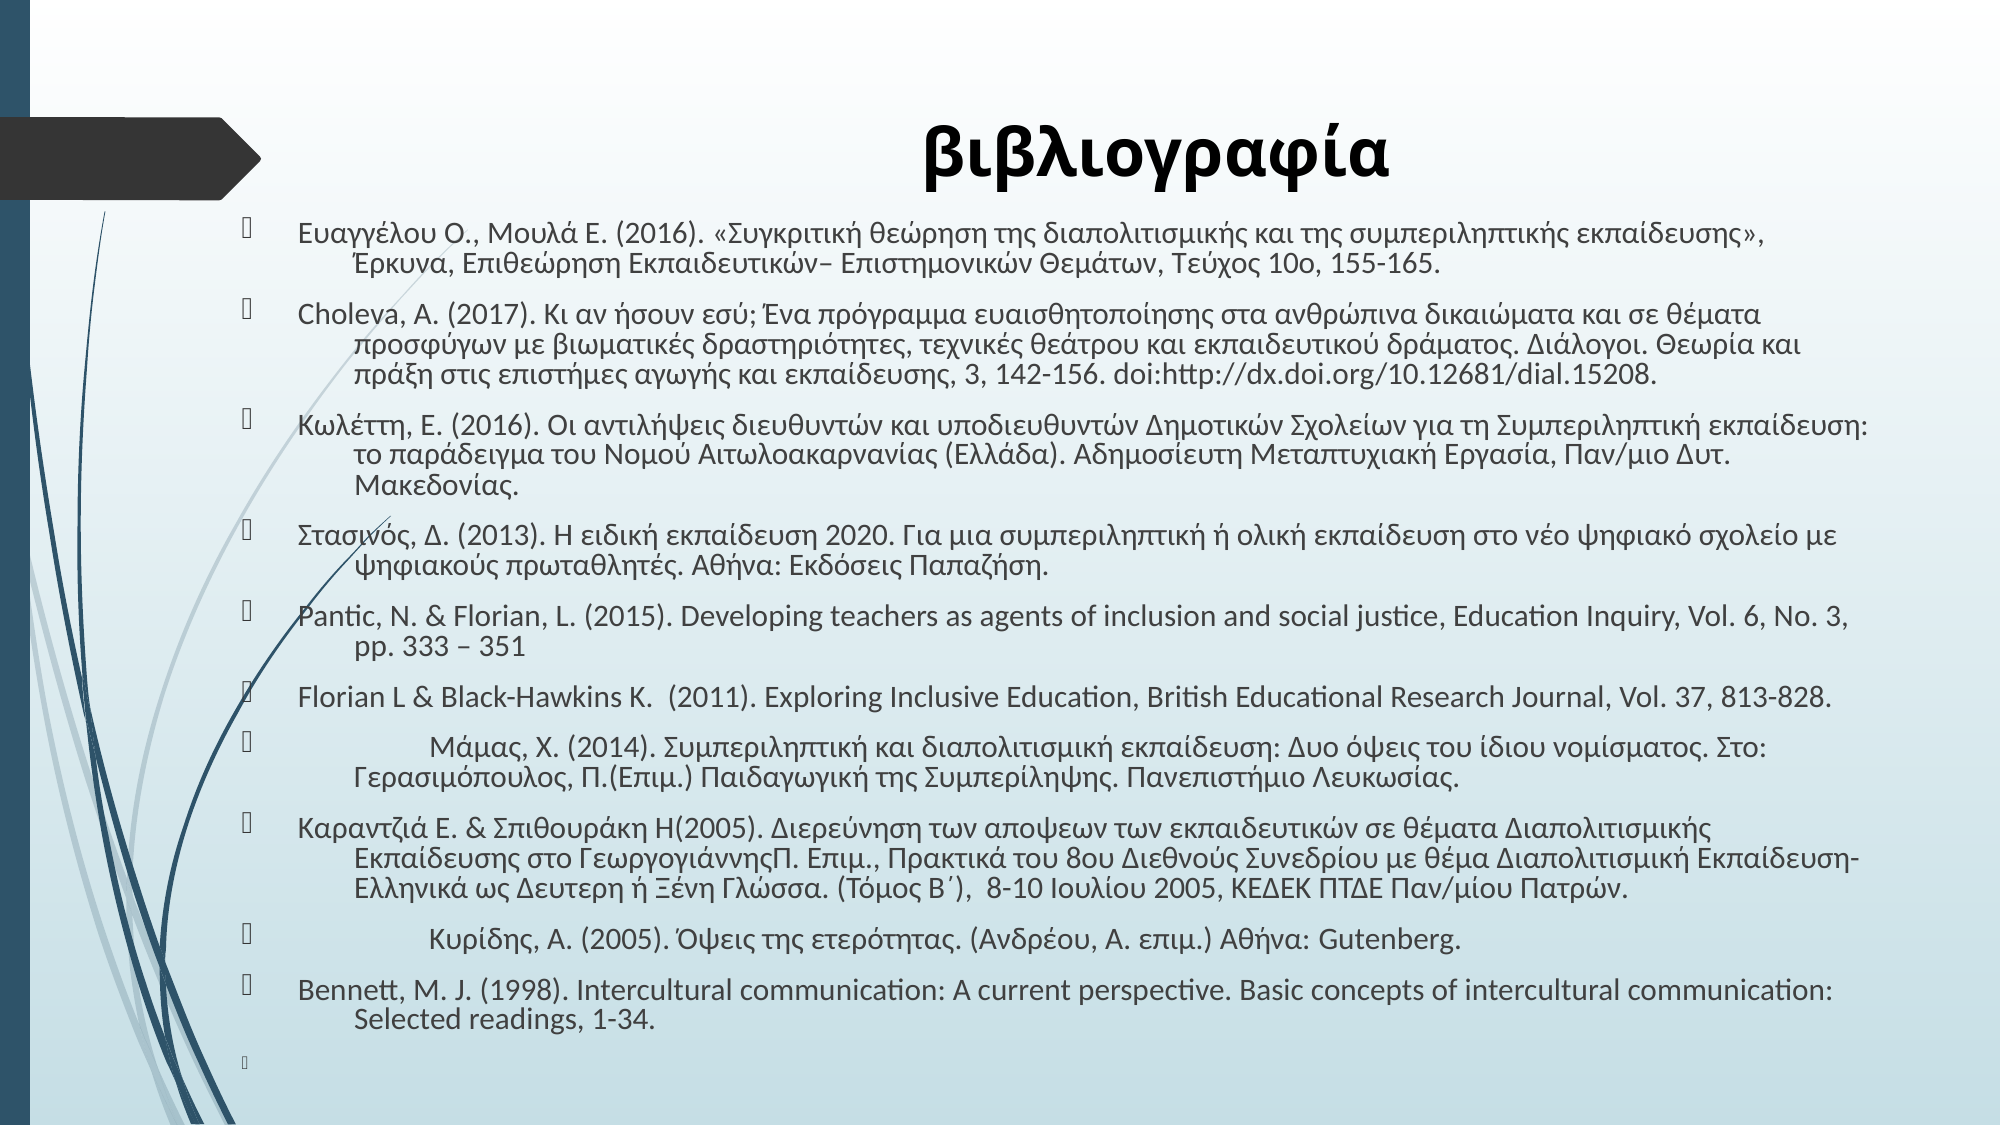

# βιβλιογραφία
Ευαγγέλου Ο., Μουλά Ε. (2016). «Συγκριτική θεώρηση της διαπολιτισμικής και της συμπεριληπτικής εκπαίδευσης», Έρκυνα, Επιθεώρηση Εκπαιδευτικών– Επιστημονικών Θεμάτων, Τεύχος 10ο, 155-165.
Choleva, A. (2017). Κι αν ήσουν εσύ; Ένα πρόγραμμα ευαισθητοποίησης στα ανθρώπινα δικαιώματα και σε θέματα προσφύγων με βιωματικές δραστηριότητες, τεχνικές θεάτρου και εκπαιδευτικού δράματος. Διάλογοι. Θεωρία και πράξη στις επιστήμες αγωγής και εκπαίδευσης, 3, 142-156. doi:http://dx.doi.org/10.12681/dial.15208.
Κωλέττη, Ε. (2016). Οι αντιλήψεις διευθυντών και υποδιευθυντών Δημοτικών Σχολείων για τη Συμπεριληπτική εκπαίδευση: το παράδειγμα του Νομού Αιτωλοακαρνανίας (Ελλάδα). Αδημοσίευτη Μεταπτυχιακή Εργασία, Παν/μιο Δυτ. Μακεδονίας.
Στασινός, Δ. (2013). Η ειδική εκπαίδευση 2020. Για μια συμπεριληπτική ή ολική εκπαίδευση στο νέο ψηφιακό σχολείο με ψηφιακούς πρωταθλητές. Αθήνα: Εκδόσεις Παπαζήση.
Pantic, N. & Florian, L. (2015). Developing teachers as agents of inclusion and social justice, Education Inquiry, Vol. 6, No. 3, pp. 333 – 351
Florian L & Black-Hawkins K. (2011). Exploring Inclusive Education, British Educational Research Journal, Vol. 37, 813-828.
	Μάμας, Χ. (2014). Συμπεριληπτική και διαπολιτισμική εκπαίδευση: Δυο όψεις του ίδιου νομίσματος. Στο: Γερασιμόπουλος, Π.(Επιμ.) Παιδαγωγική της Συμπερίληψης. Πανεπιστήμιο Λευκωσίας.
Καραντζιά Ε. & Σπιθουράκη Η(2005). Διερεύνηση των αποψεων των εκπαιδευτικών σε θέματα Διαπολιτισμικής Εκπαίδευσης στο ΓεωργογιάννηςΠ. Επιμ., Πρακτικά του 8ου Διεθνούς Συνεδρίου με θέμα Διαπολιτισμική Εκπαίδευση-Ελληνικά ως Δευτερη ή Ξένη Γλώσσα. (Τόμος Β΄), 8-10 Ιουλίου 2005, ΚΕΔΕΚ ΠΤΔΕ Παν/μίου Πατρών.
	Κυρίδης, Α. (2005). Όψεις της ετερότητας. (Ανδρέου, Α. επιμ.) Αθήνα: Gutenberg.
Bennett, M. J. (1998). Intercultural communication: A current perspective. Basic concepts of intercultural communication: Selected readings, 1-34.